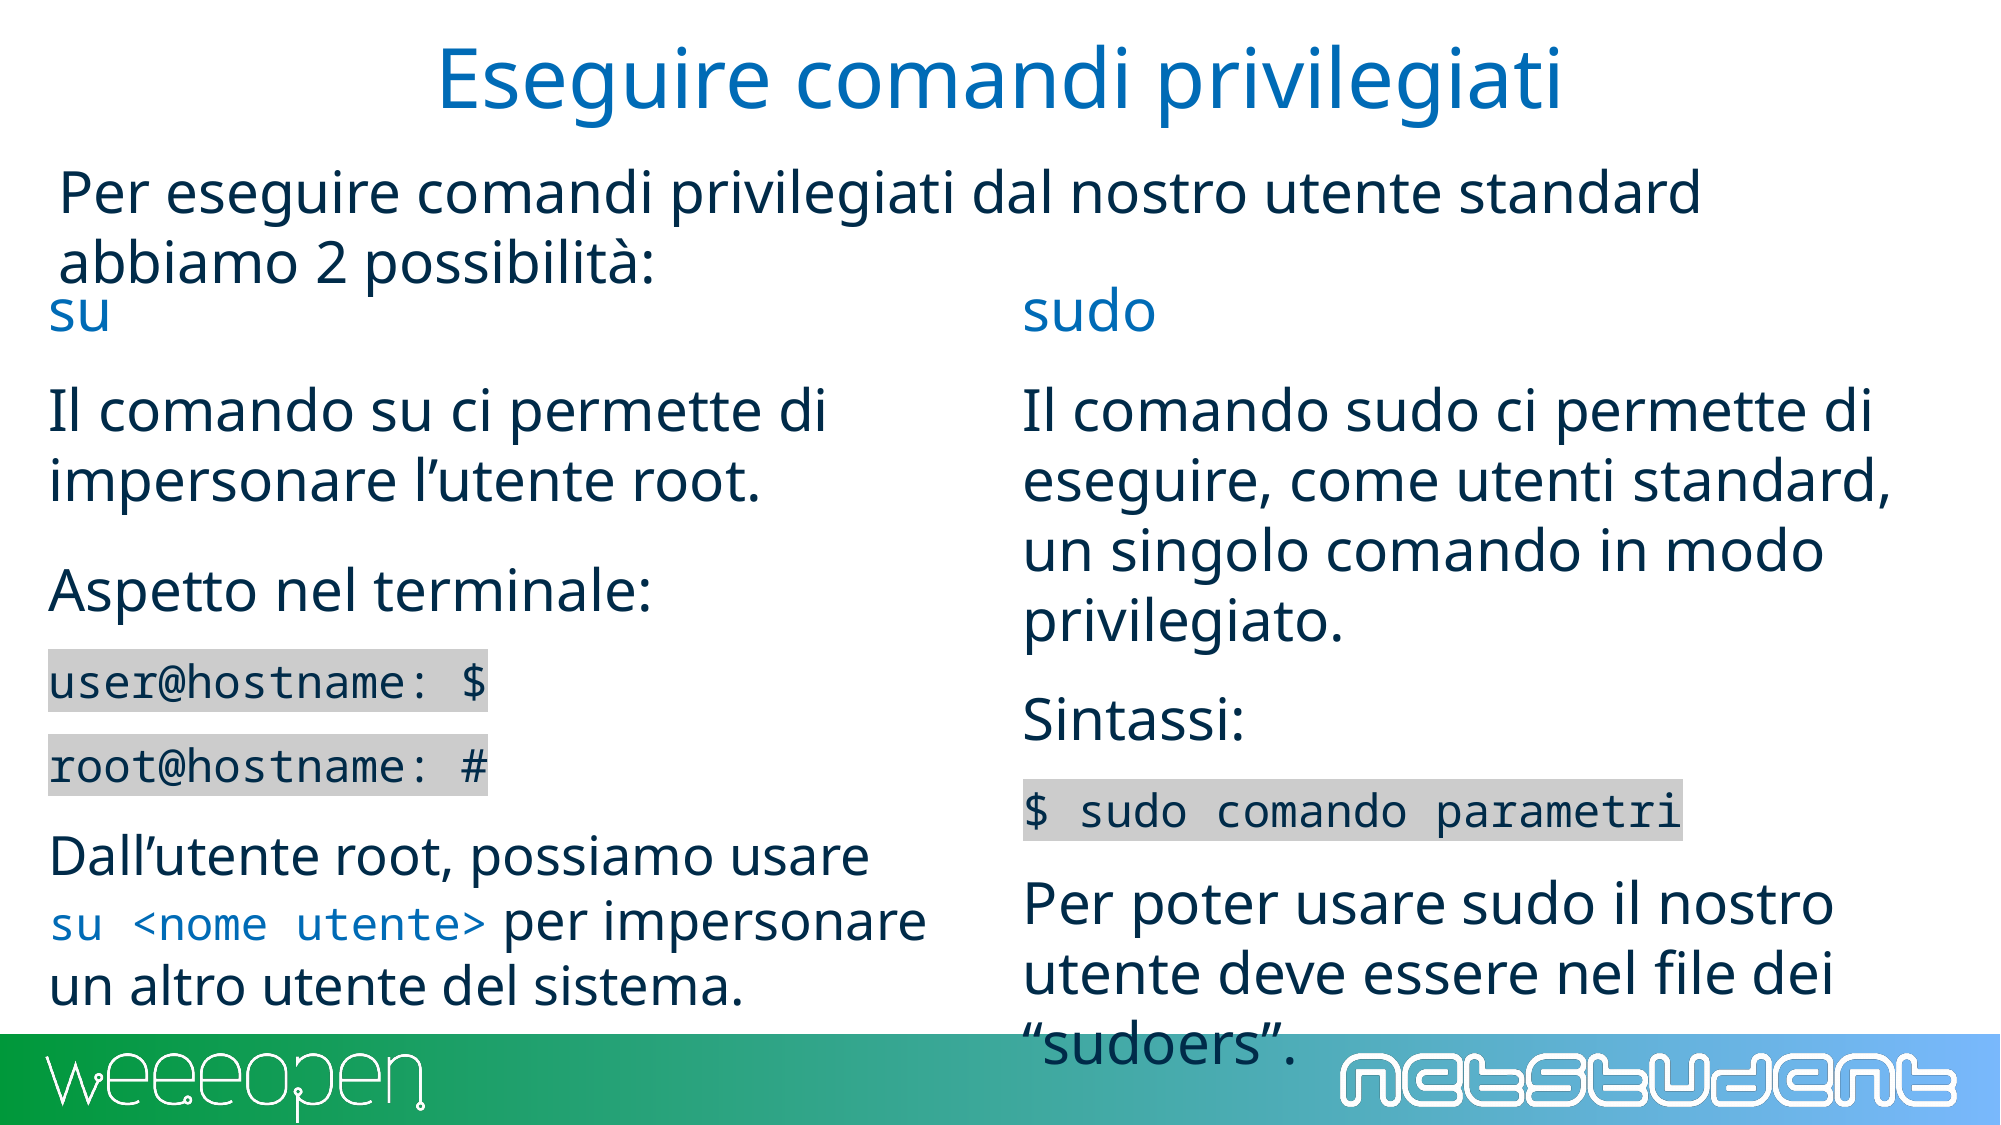

# Eseguire comandi privilegiati
Per eseguire comandi privilegiati dal nostro utente standard abbiamo 2 possibilità:
su
Il comando su ci permette di impersonare l’utente root.
Aspetto nel terminale:
user@hostname: $
root@hostname: #
Dall’utente root, possiamo usare
su <nome utente> per impersonare un altro utente del sistema.
sudo
Il comando sudo ci permette di eseguire, come utenti standard, un singolo comando in modo privilegiato.
Sintassi:
$ sudo comando parametri
Per poter usare sudo il nostro utente deve essere nel file dei “sudoers”.